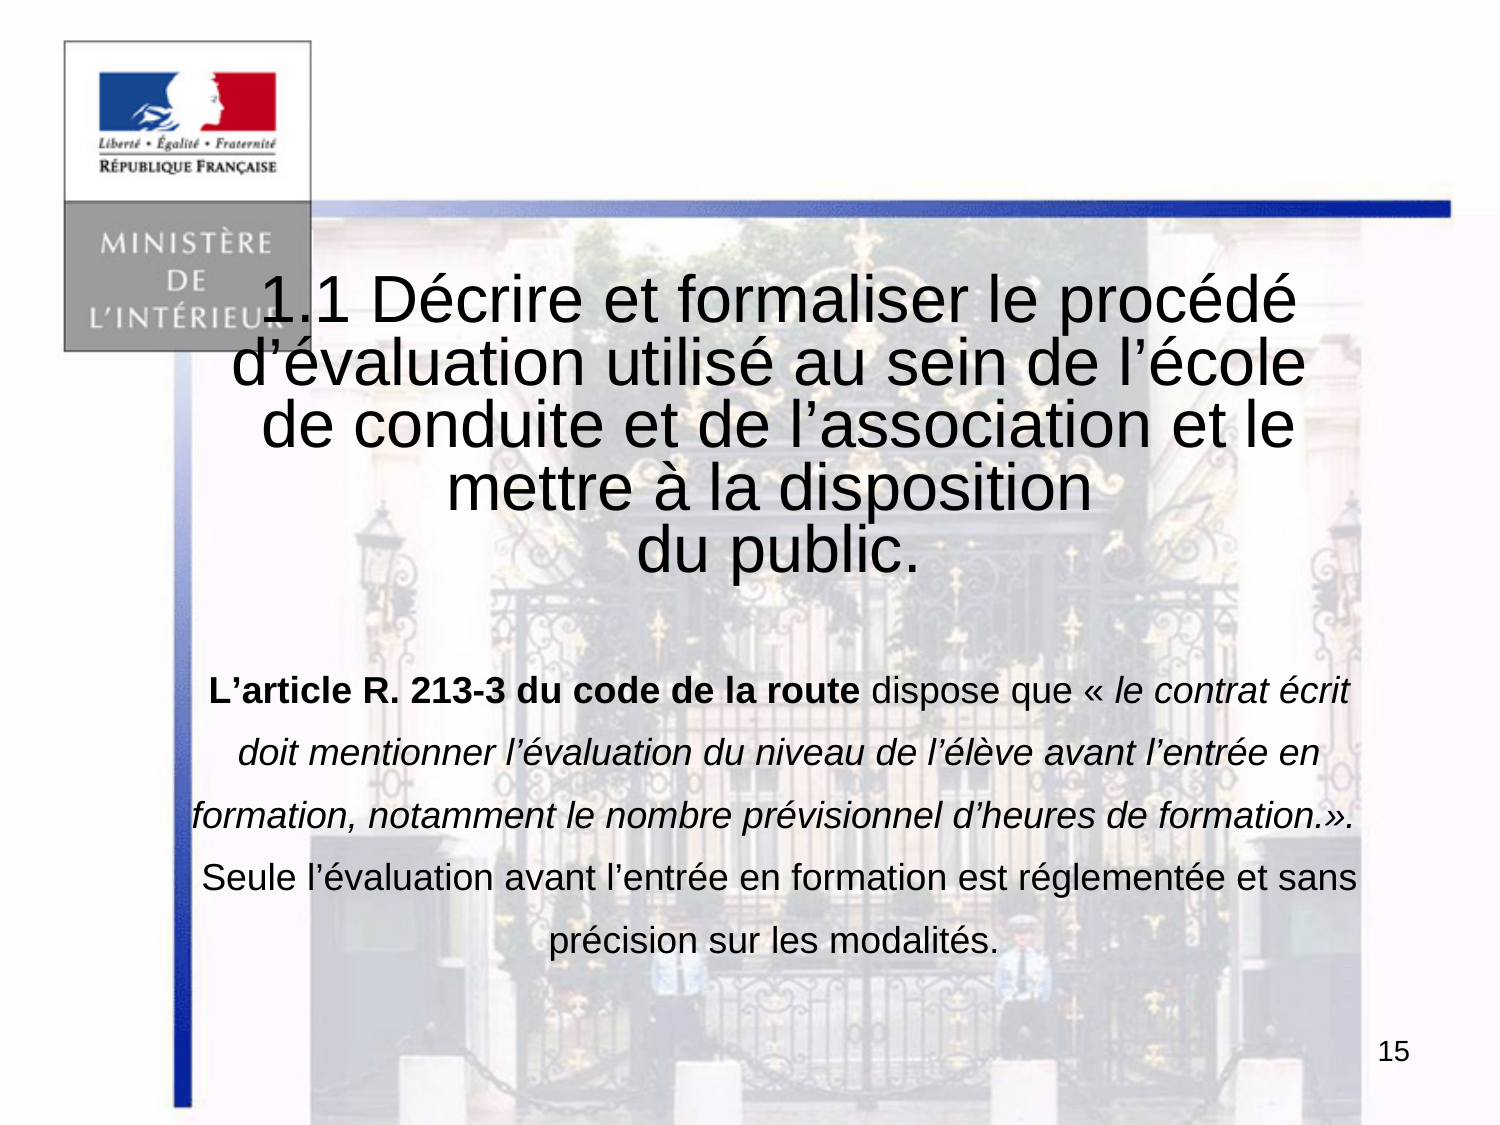

# 1.1 Décrire et formaliser le procédé d’évaluation utilisé au sein de l’école de conduite et de l’association et le mettre à la disposition du public. L’article R. 213-3 du code de la route dispose que « le contrat écrit doit mentionner l’évaluation du niveau de l’élève avant l’entrée en formation, notamment le nombre prévisionnel d’heures de formation.». Seule l’évaluation avant l’entrée en formation est réglementée et sans précision sur les modalités.